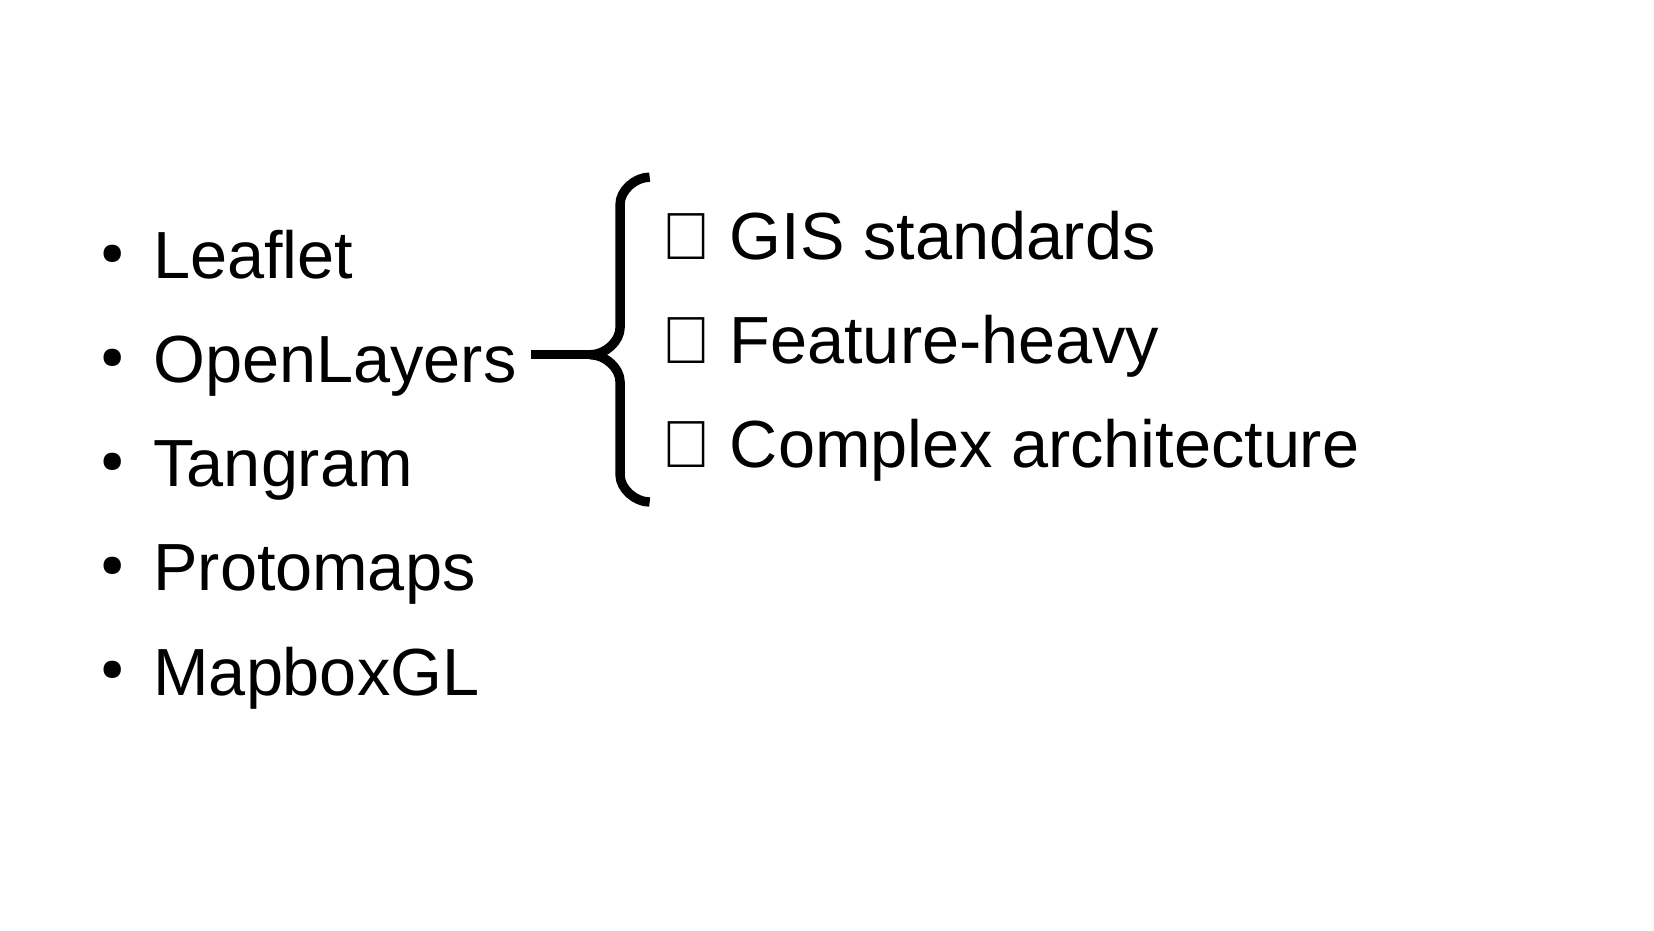

✅ GIS standards
✅ Feature-heavy
❌ Complex architecture
# Leaflet
OpenLayers
Tangram
Protomaps
MapboxGL